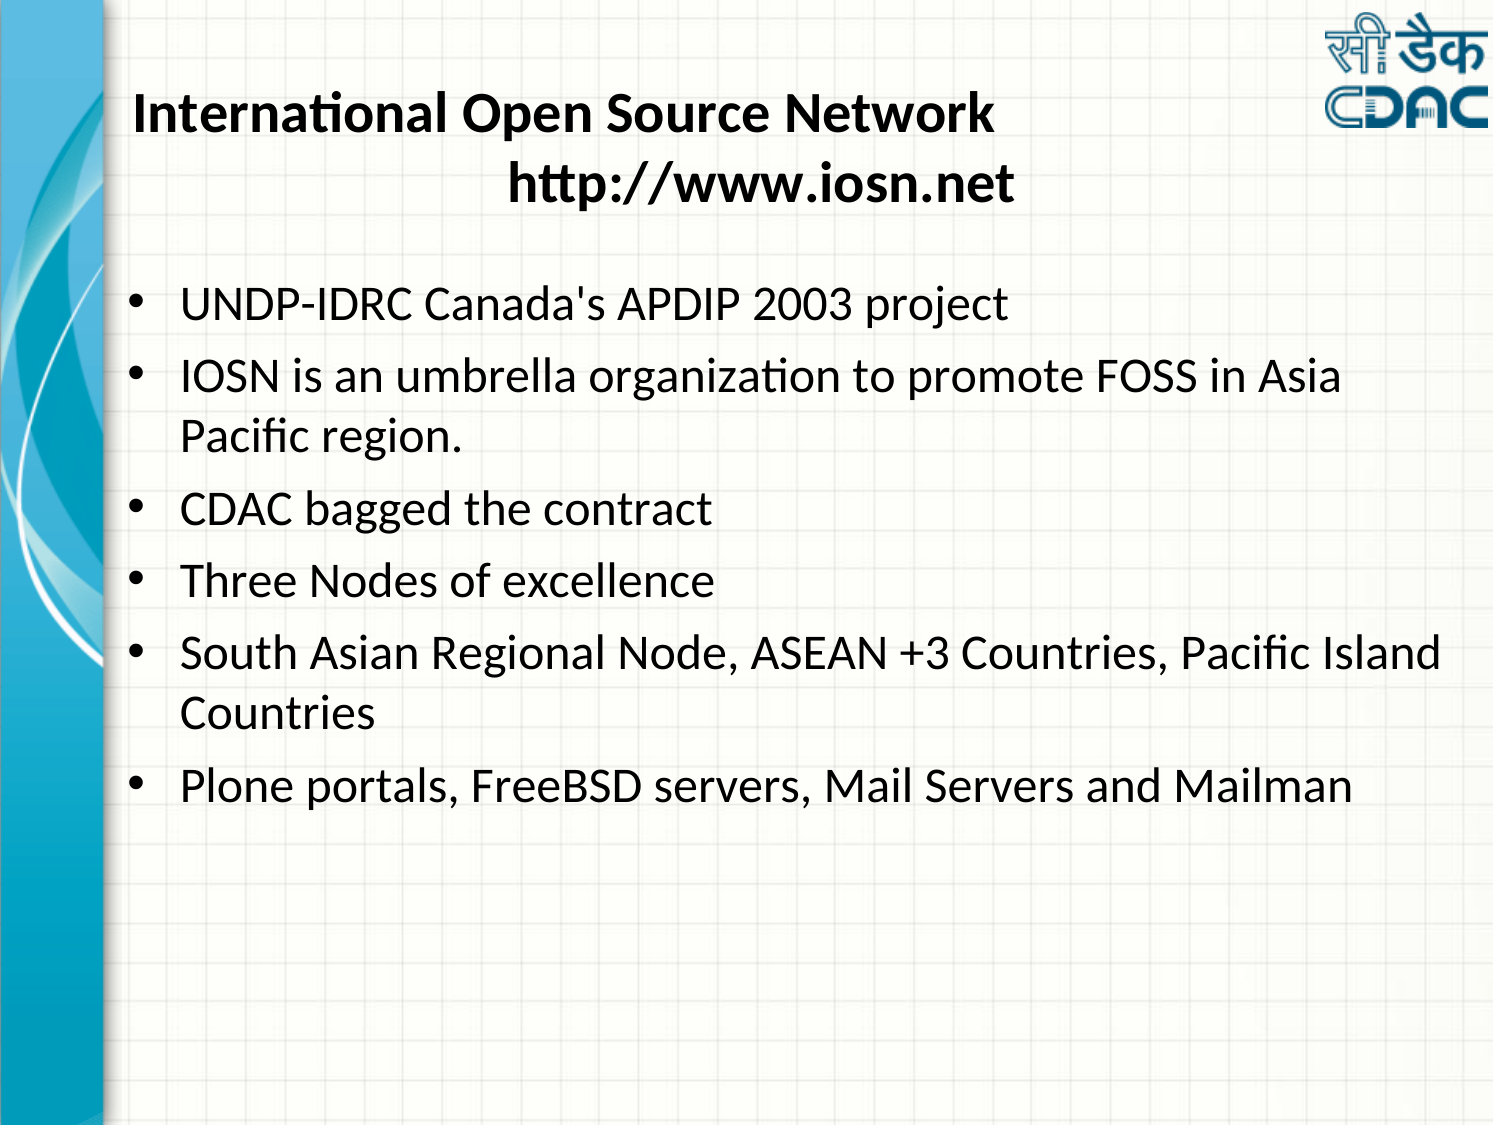

International Open Source Network
					http://www.iosn.net
UNDP-IDRC Canada's APDIP 2003 project
IOSN is an umbrella organization to promote FOSS in Asia Pacific region.
CDAC bagged the contract
Three Nodes of excellence
South Asian Regional Node, ASEAN +3 Countries, Pacific Island Countries
Plone portals, FreeBSD servers, Mail Servers and Mailman